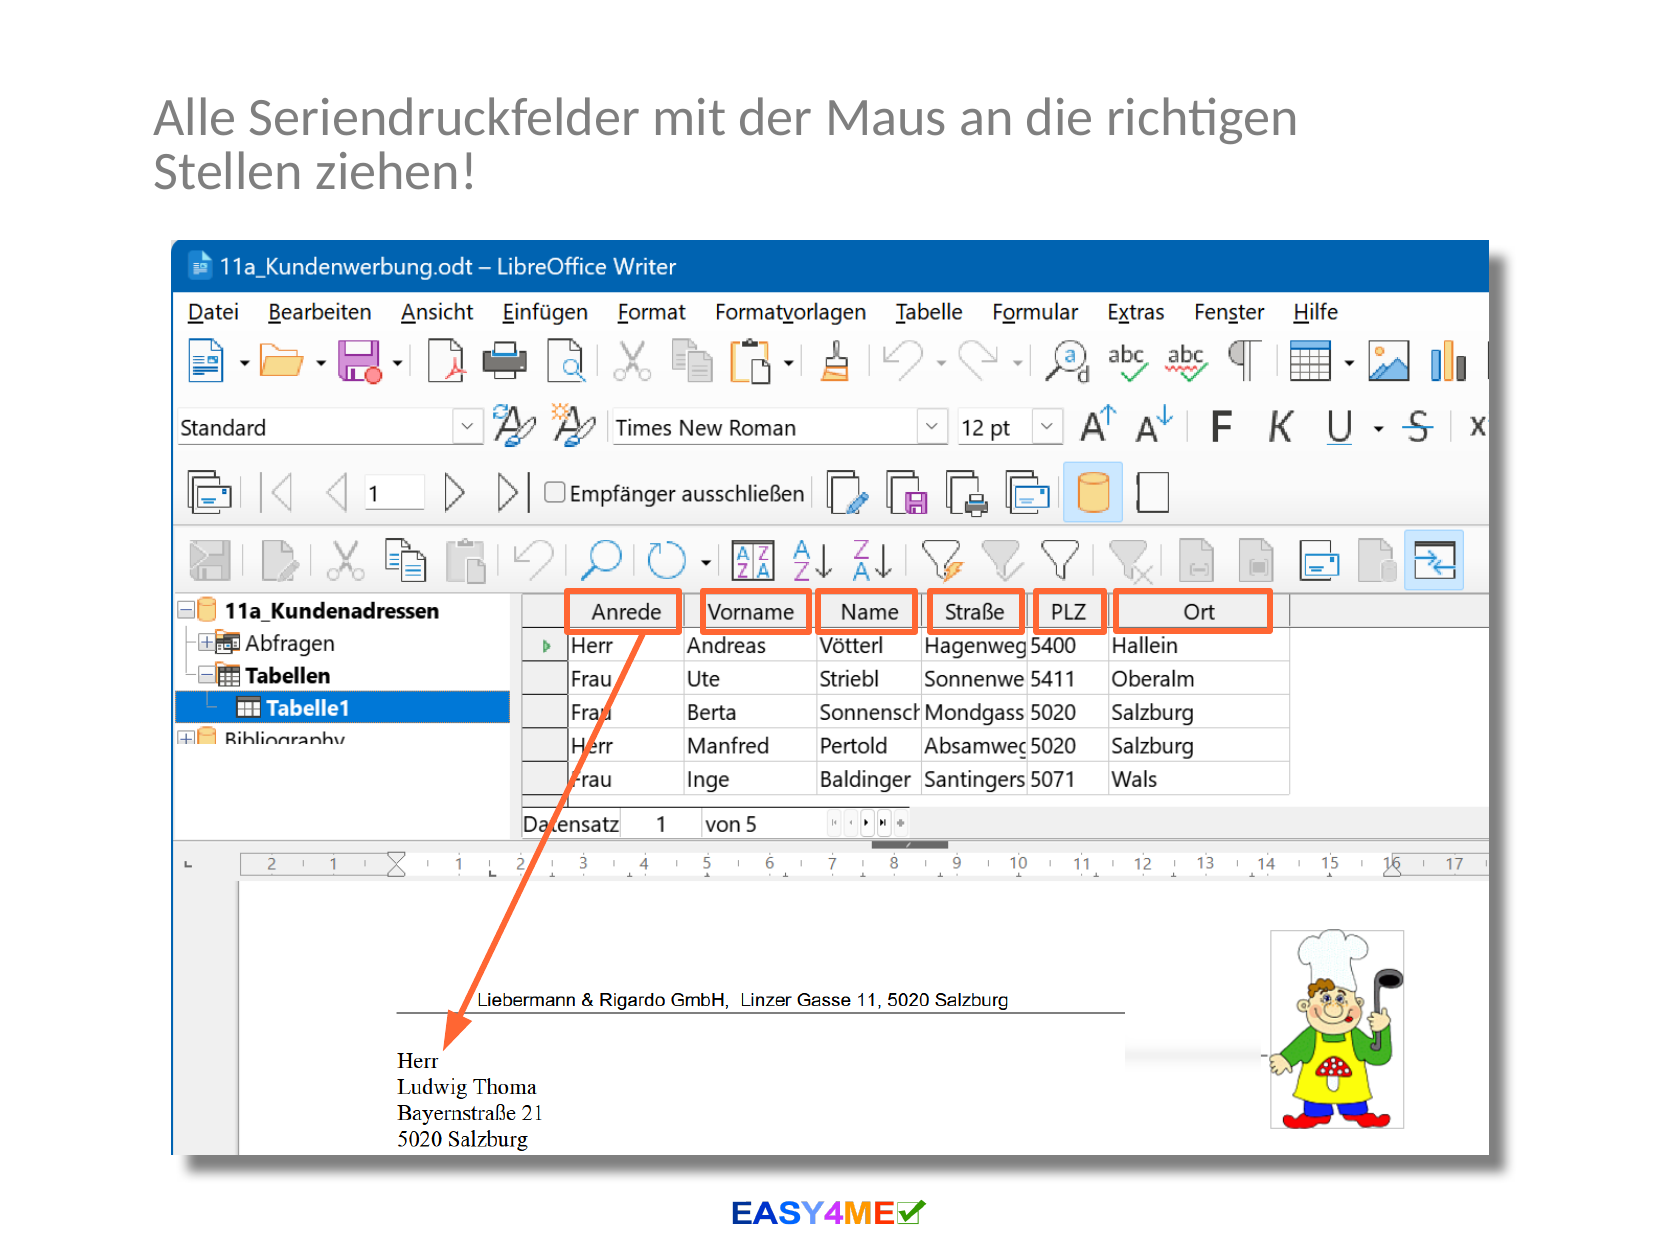

# Alle Seriendruckfelder mit der Maus an die richtigen Stellen ziehen!